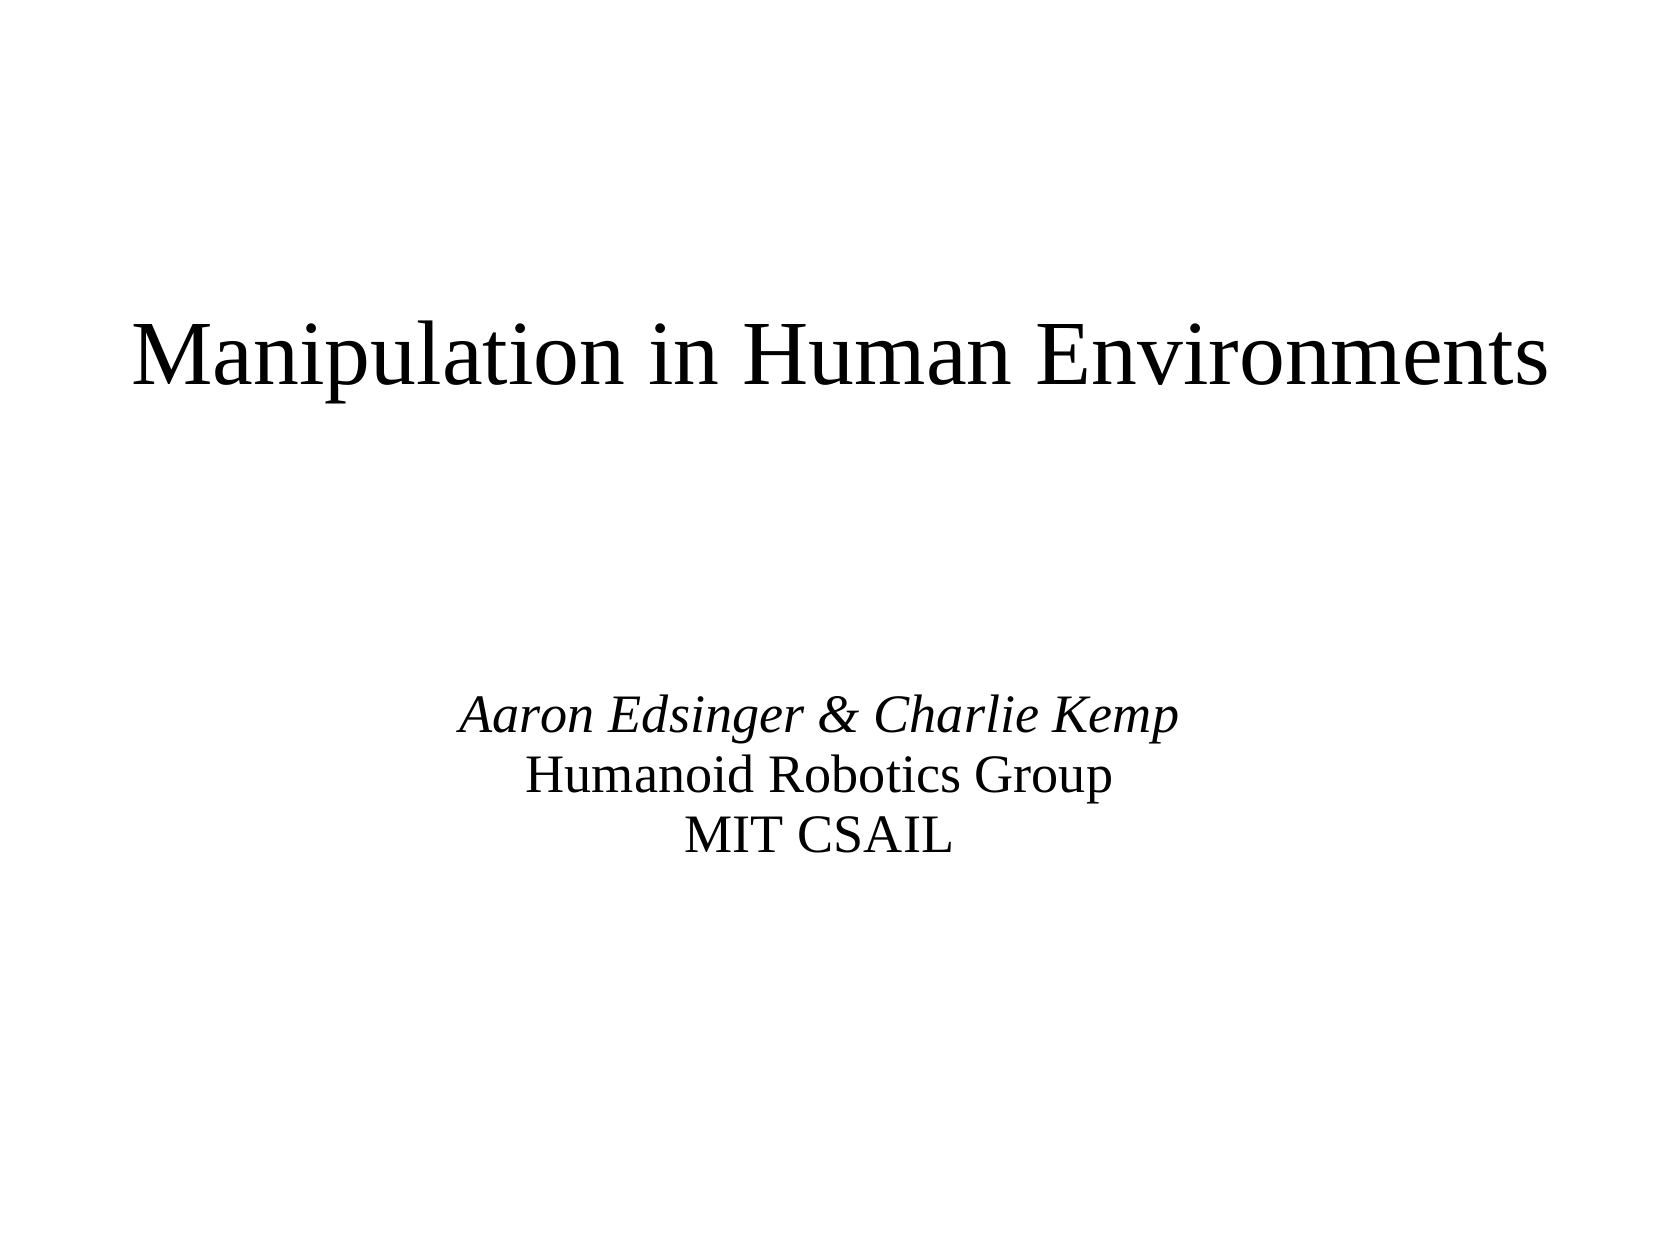

# Manipulation in Human Environments
Aaron Edsinger & Charlie Kemp
Humanoid Robotics Group
MIT CSAIL